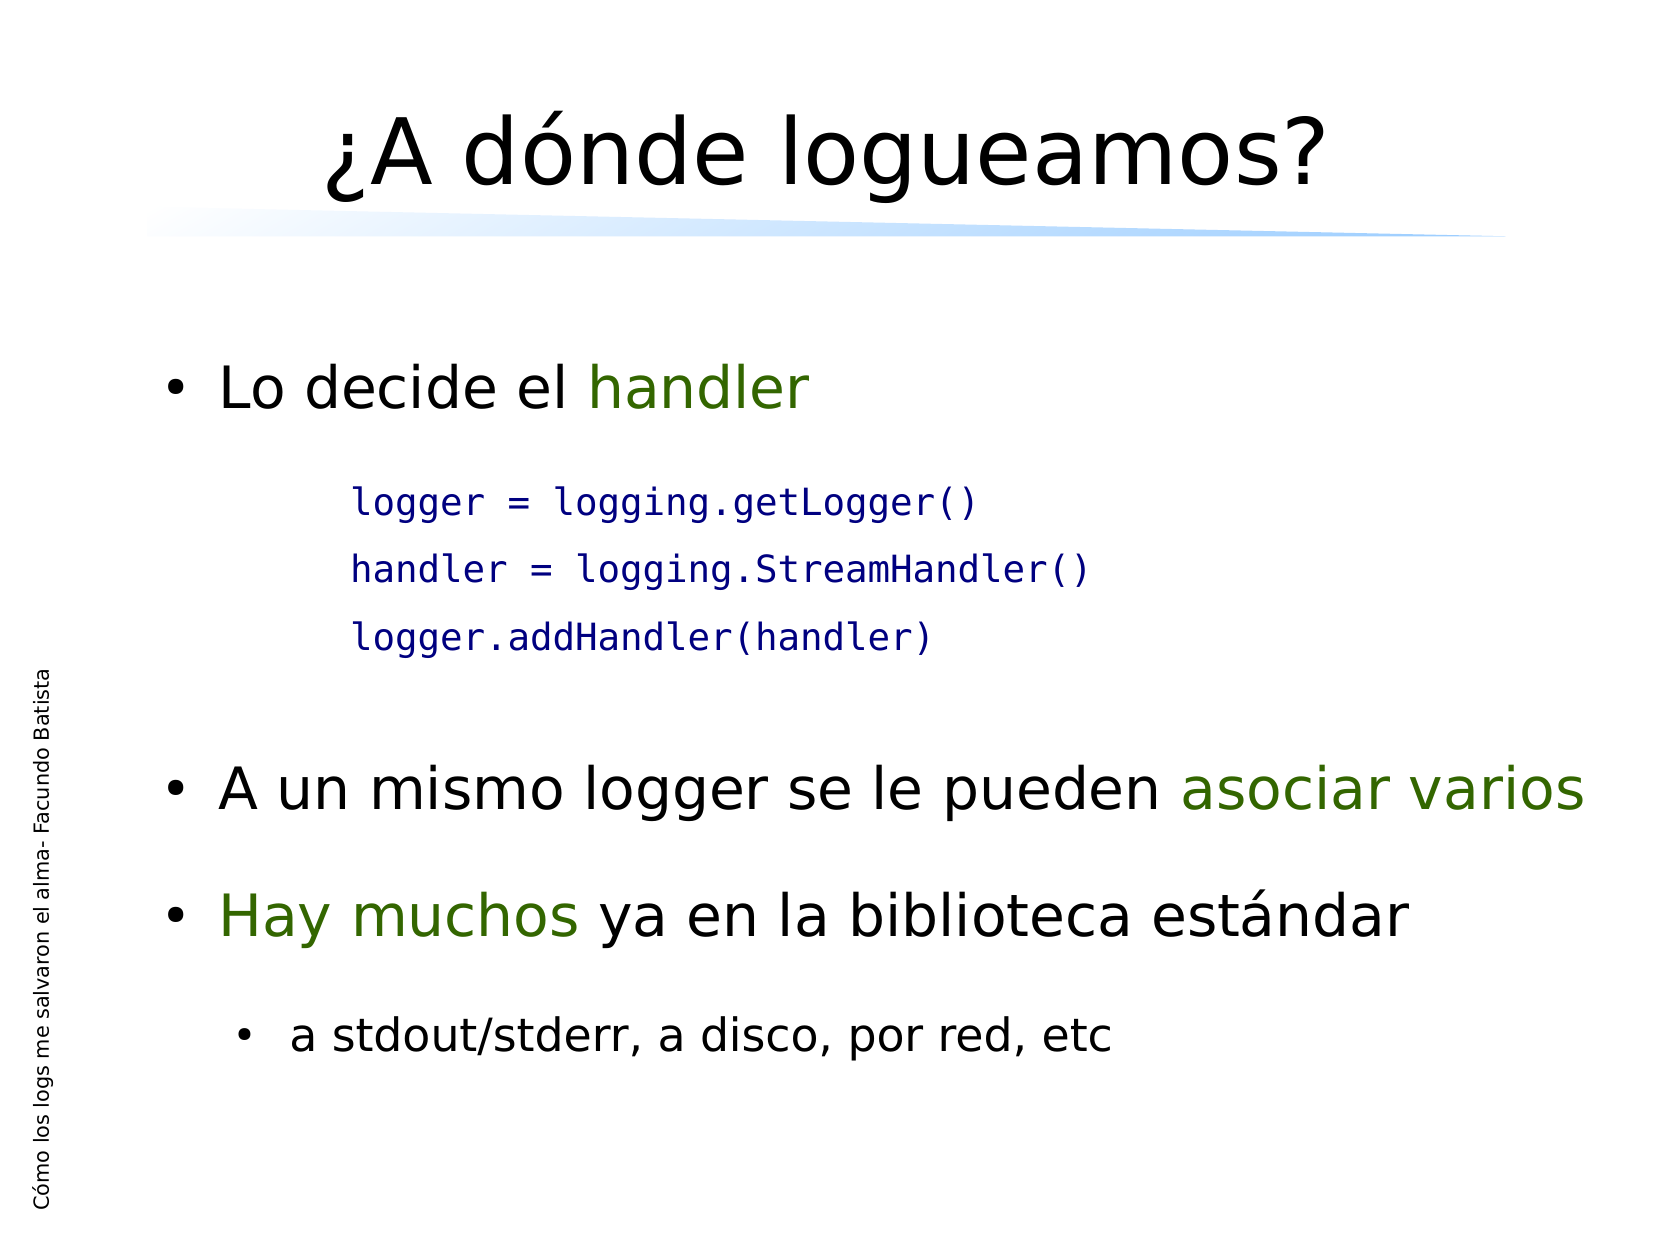

# ¿A dónde logueamos?
Lo decide el handler
 logger = logging.getLogger()
 handler = logging.StreamHandler()
 logger.addHandler(handler)
A un mismo logger se le pueden asociar varios
Hay muchos ya en la biblioteca estándar
a stdout/stderr, a disco, por red, etc